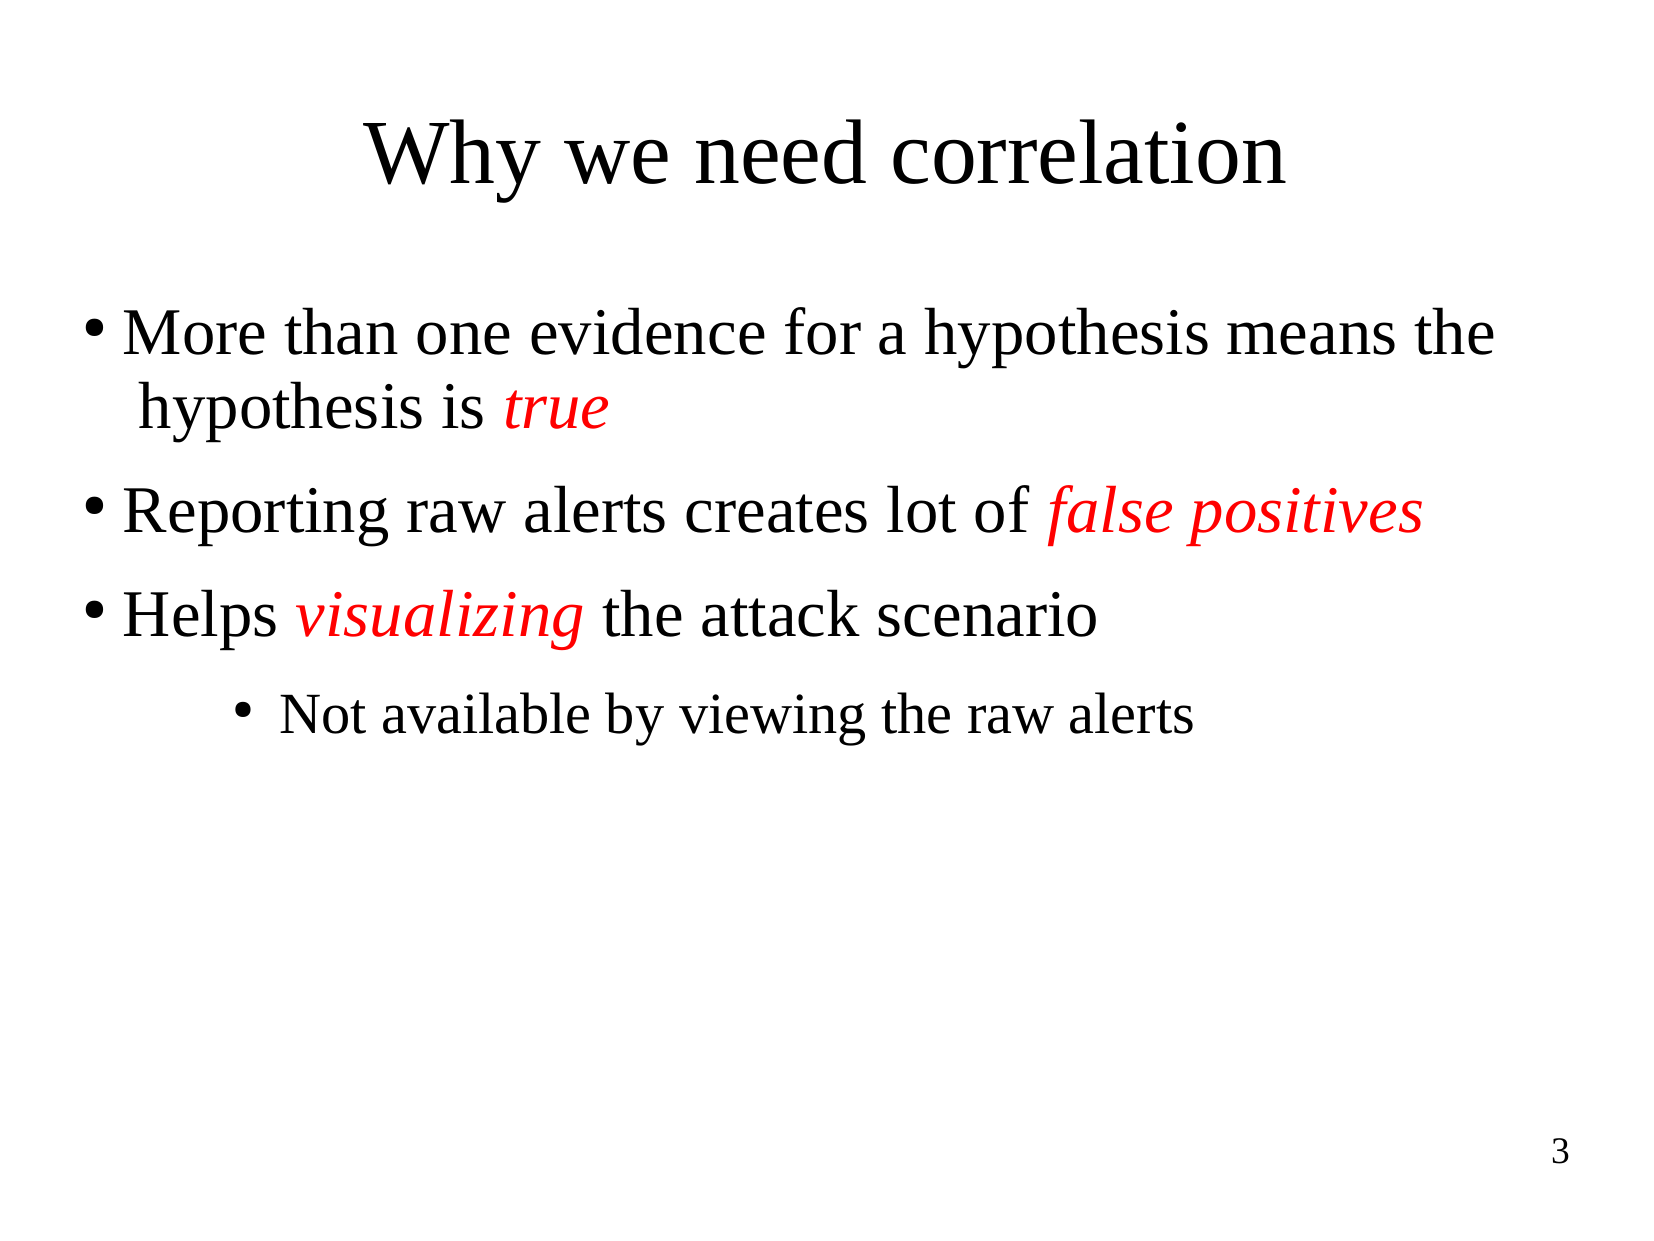

# Why we need correlation
 More than one evidence for a hypothesis means the hypothesis is true
 Reporting raw alerts creates lot of false positives
 Helps visualizing the attack scenario
Not available by viewing the raw alerts
3